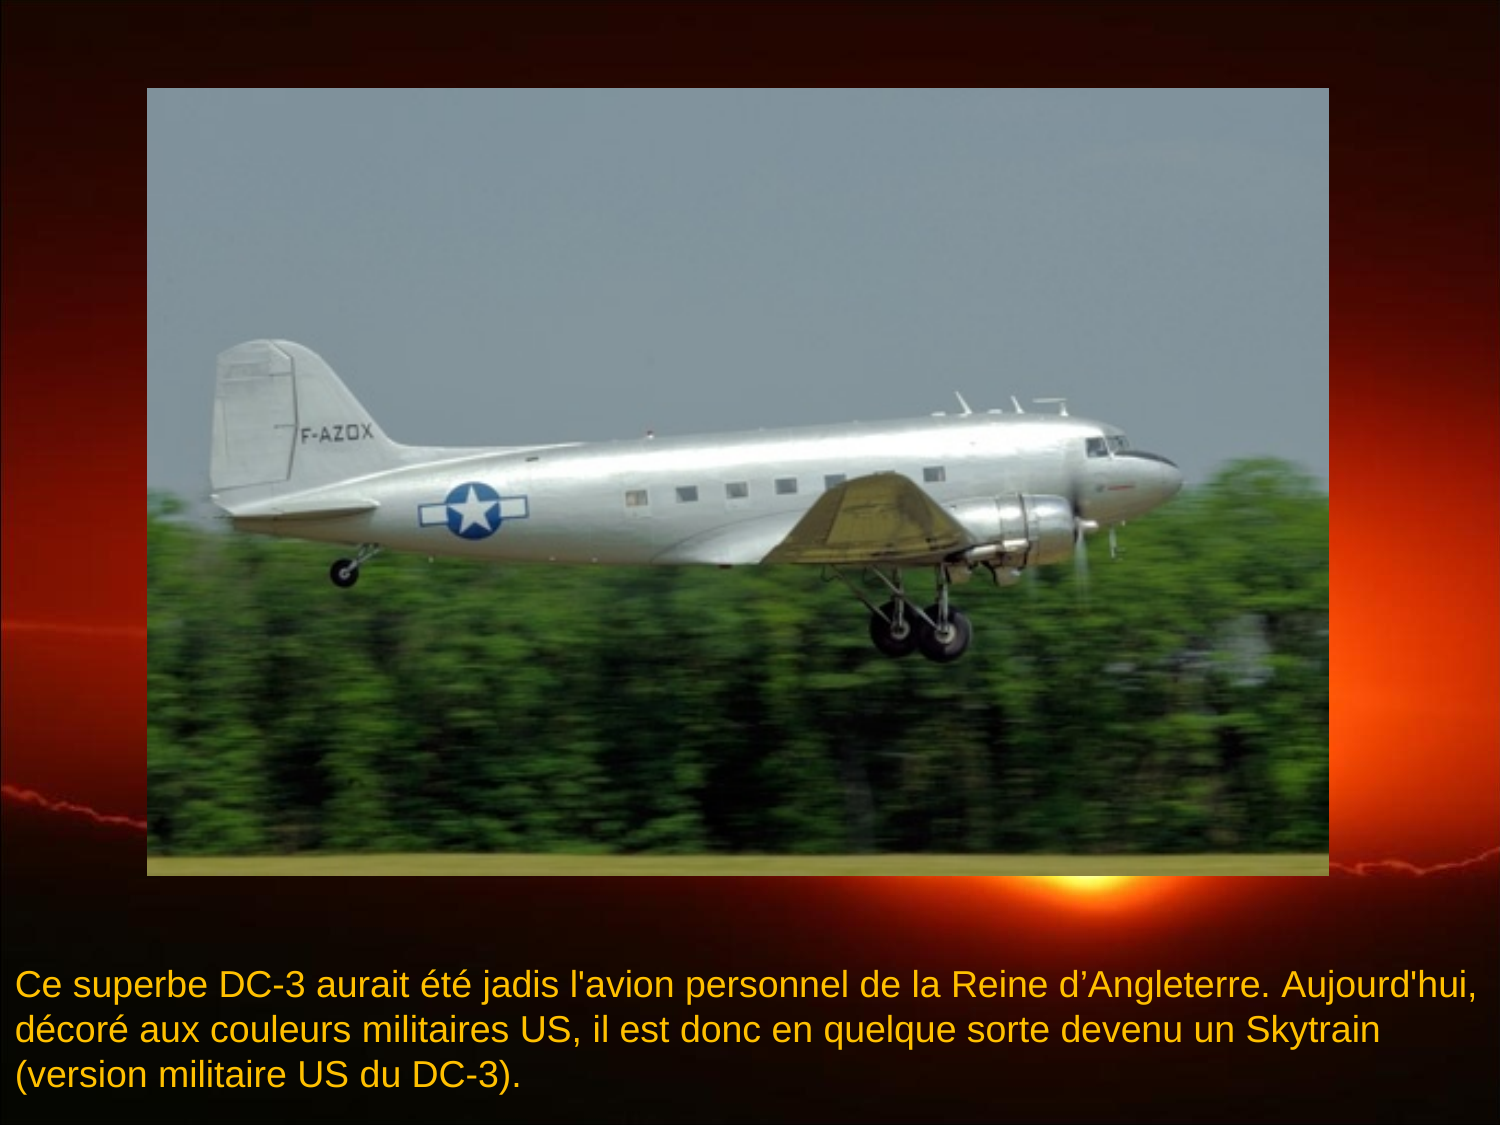

Ce superbe DC-3 aurait été jadis l'avion personnel de la Reine d’Angleterre. Aujourd'hui, décoré aux couleurs militaires US, il est donc en quelque sorte devenu un Skytrain (version militaire US du DC-3).